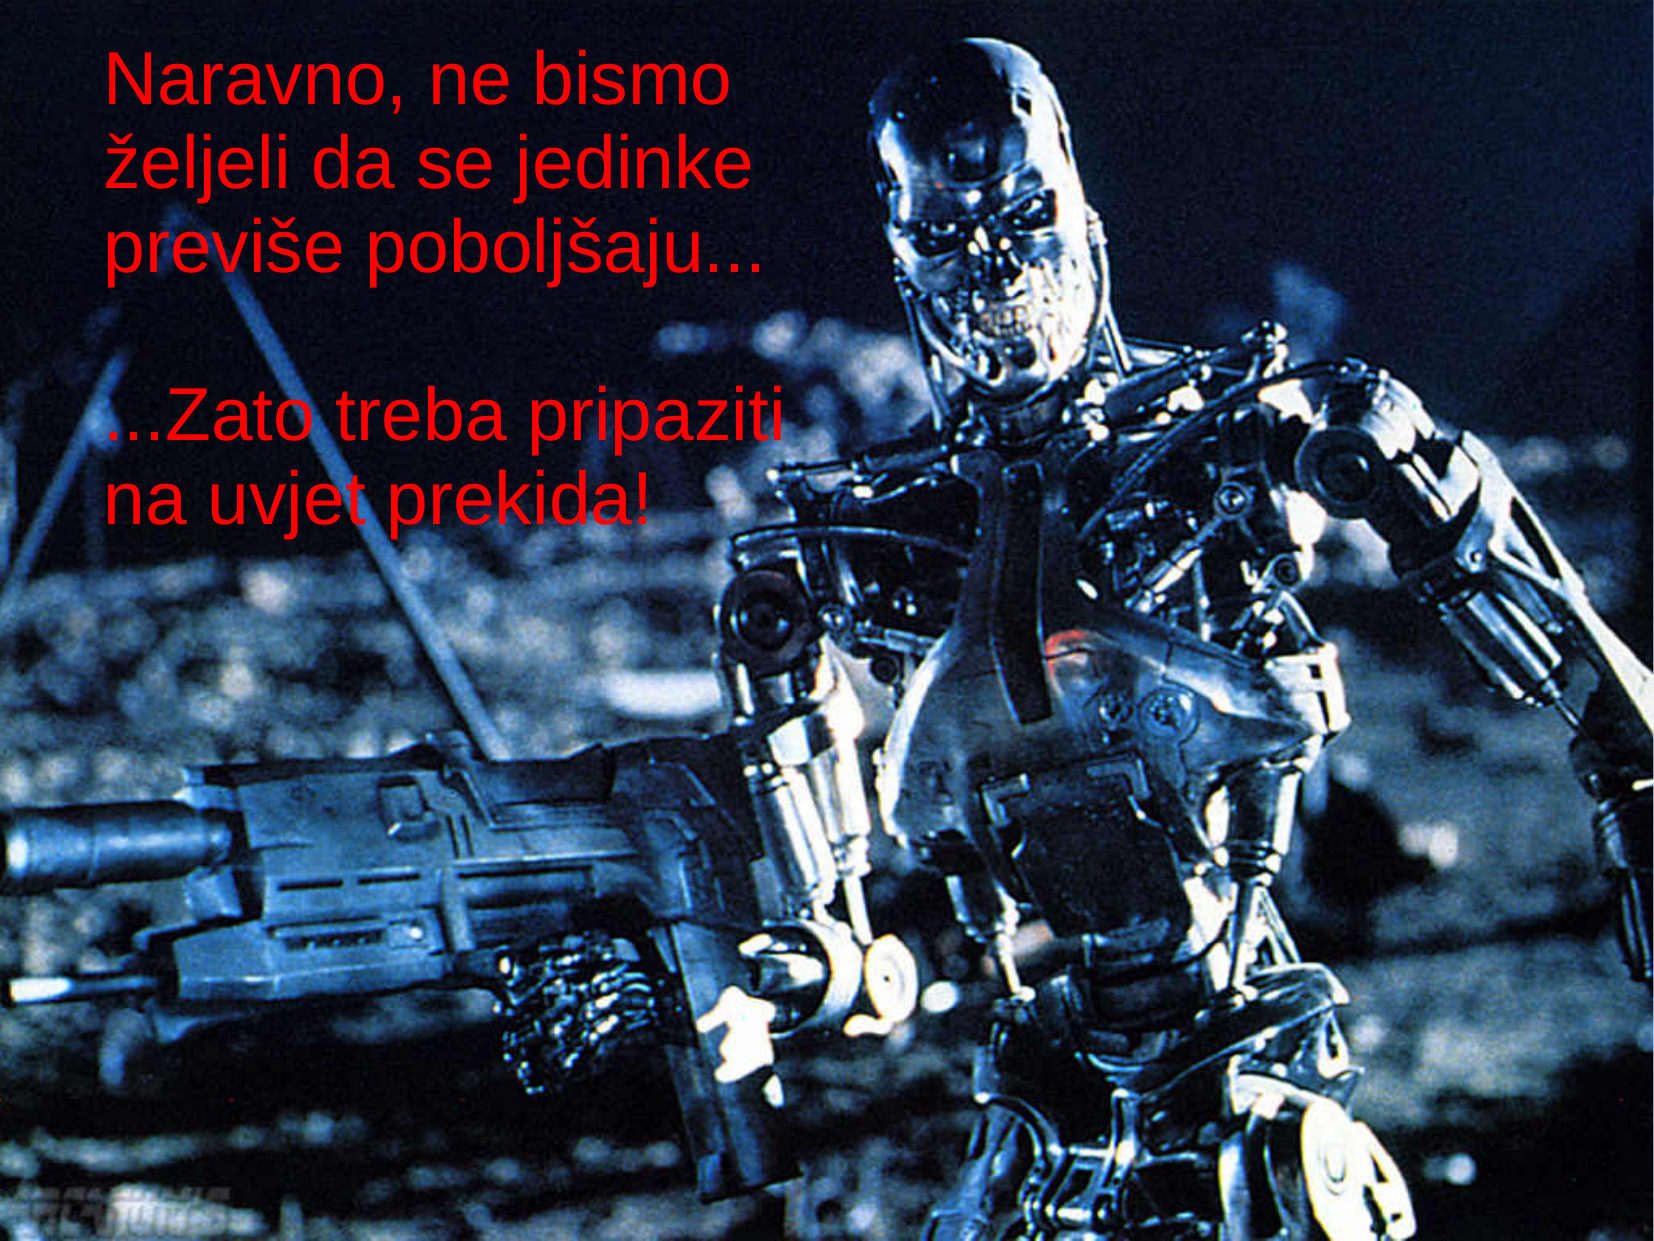

#
Naravno, ne bismo željeli da se jedinke previše poboljšaju...
...Zato treba pripaziti na uvjet prekida!
13